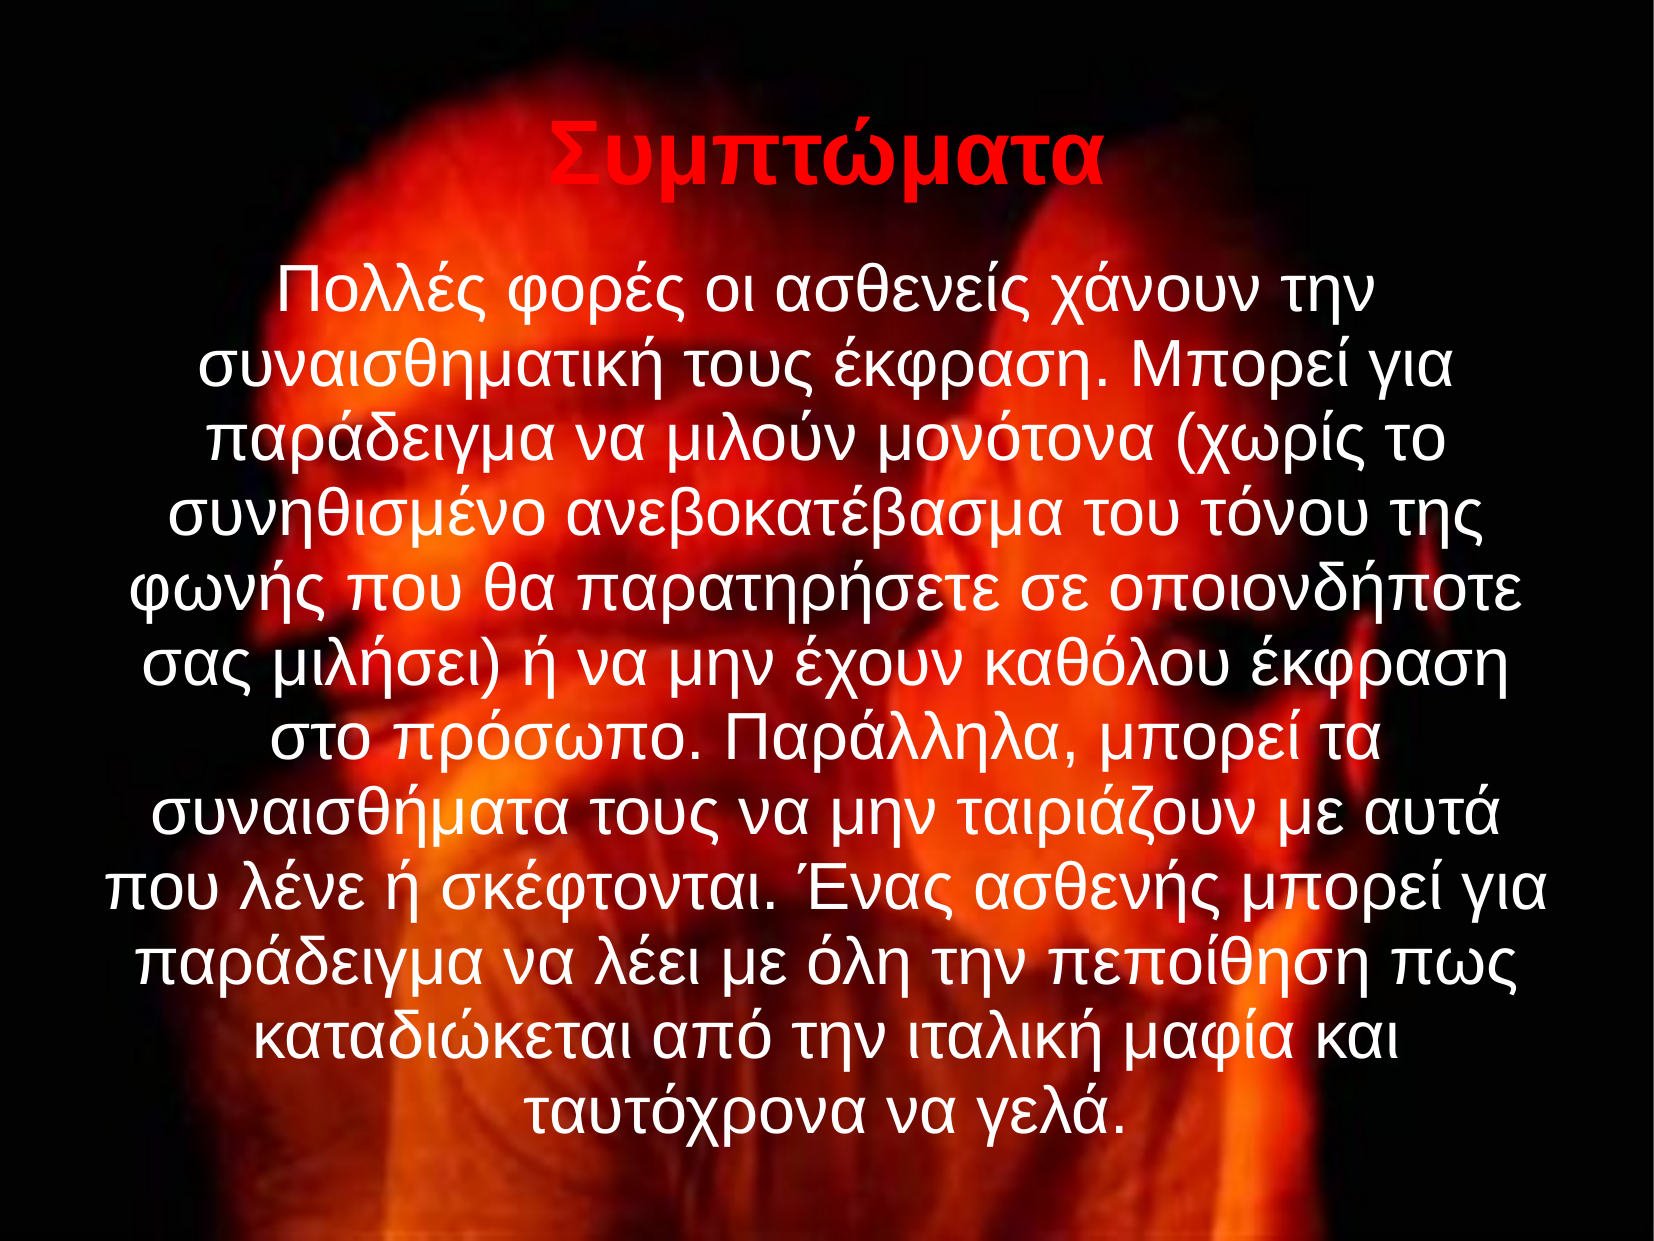

# Συμπτώματα
Πολλές φορές οι ασθενείς χάνουν την συναισθηματική τους έκφραση. Μπορεί για παράδειγμα να μιλούν μονότονα (χωρίς το συνηθισμένο ανεβοκατέβασμα του τόνου της φωνής που θα παρατηρήσετε σε οποιονδήποτε σας μιλήσει) ή να μην έχουν καθόλου έκφραση στο πρόσωπο. Παράλληλα, μπορεί τα συναισθήματα τους να μην ταιριάζουν με αυτά που λένε ή σκέφτονται. Ένας ασθενής μπορεί για παράδειγμα να λέει με όλη την πεποίθηση πως καταδιώκεται από την ιταλική μαφία και ταυτόχρονα να γελά.